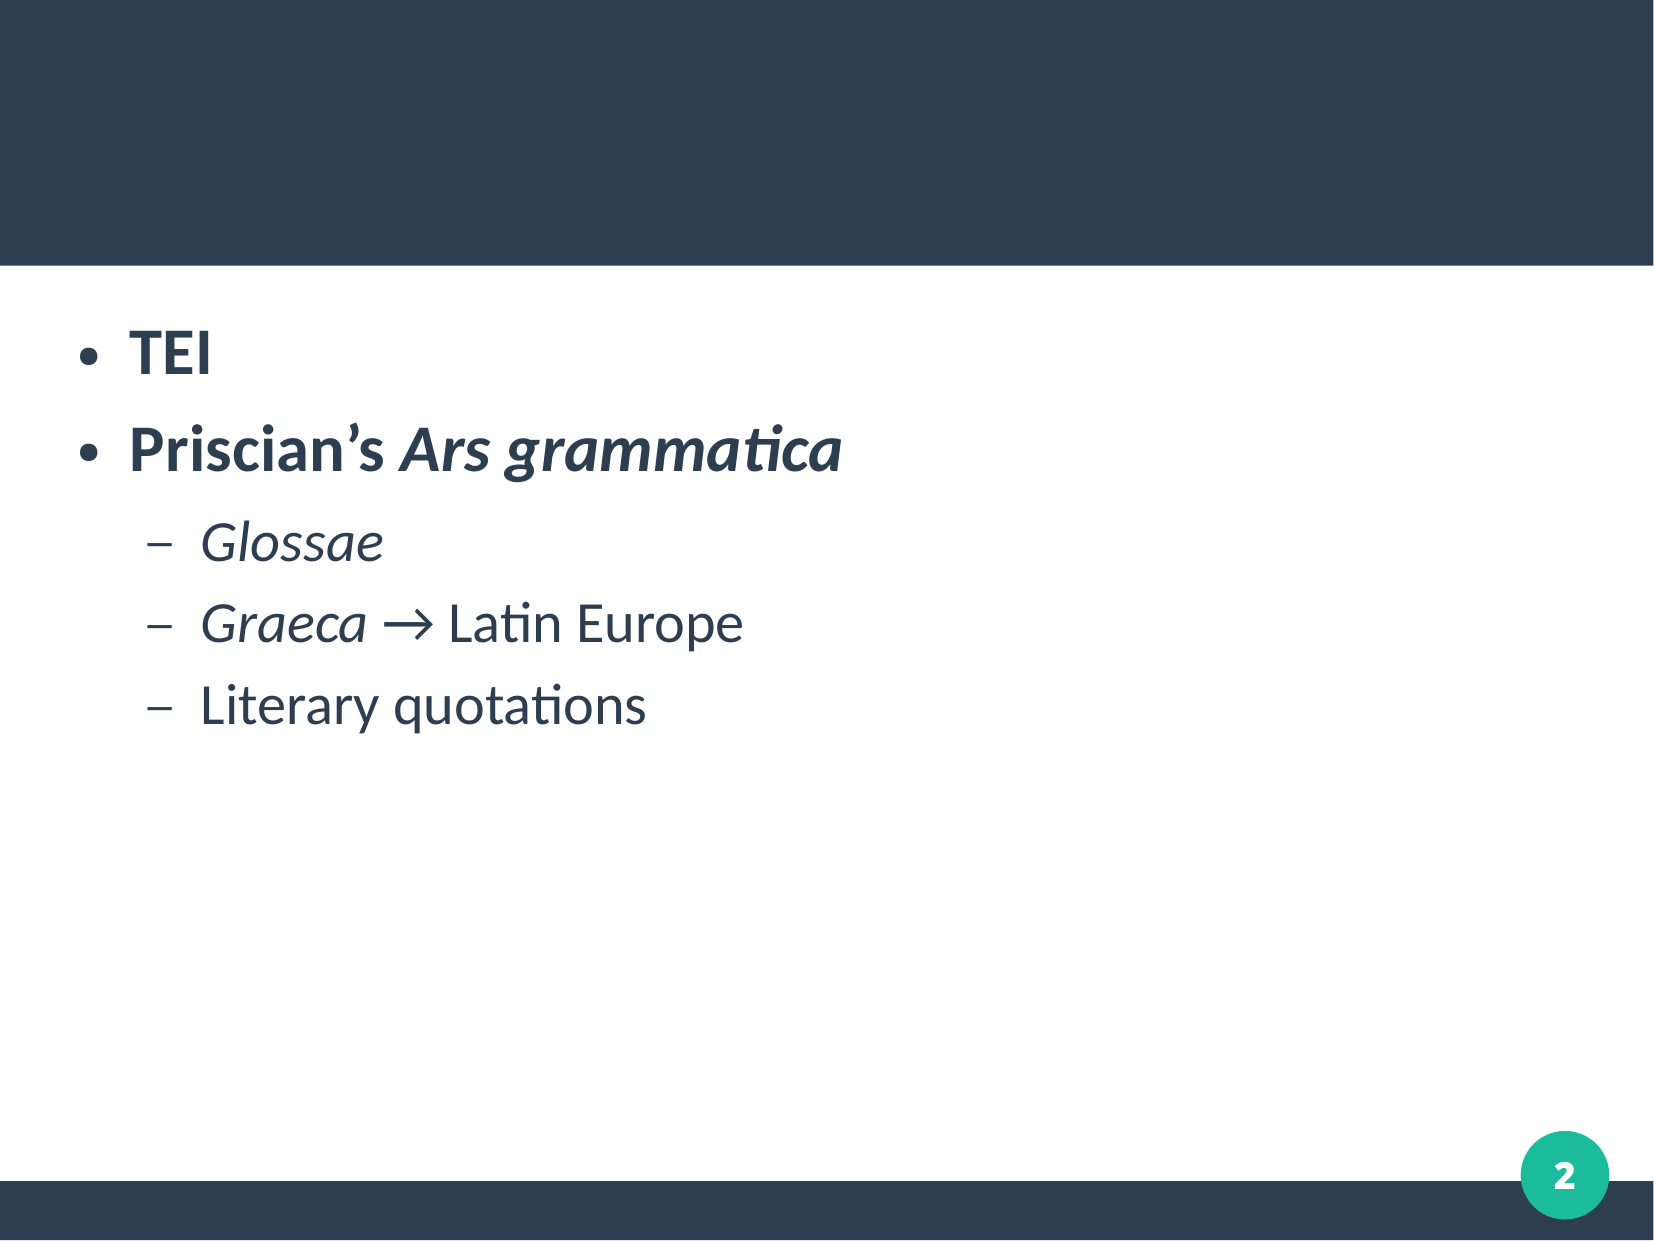

# TEI
Priscian’s Ars grammatica
Glossae
Graeca → Latin Europe
Literary quotations
2